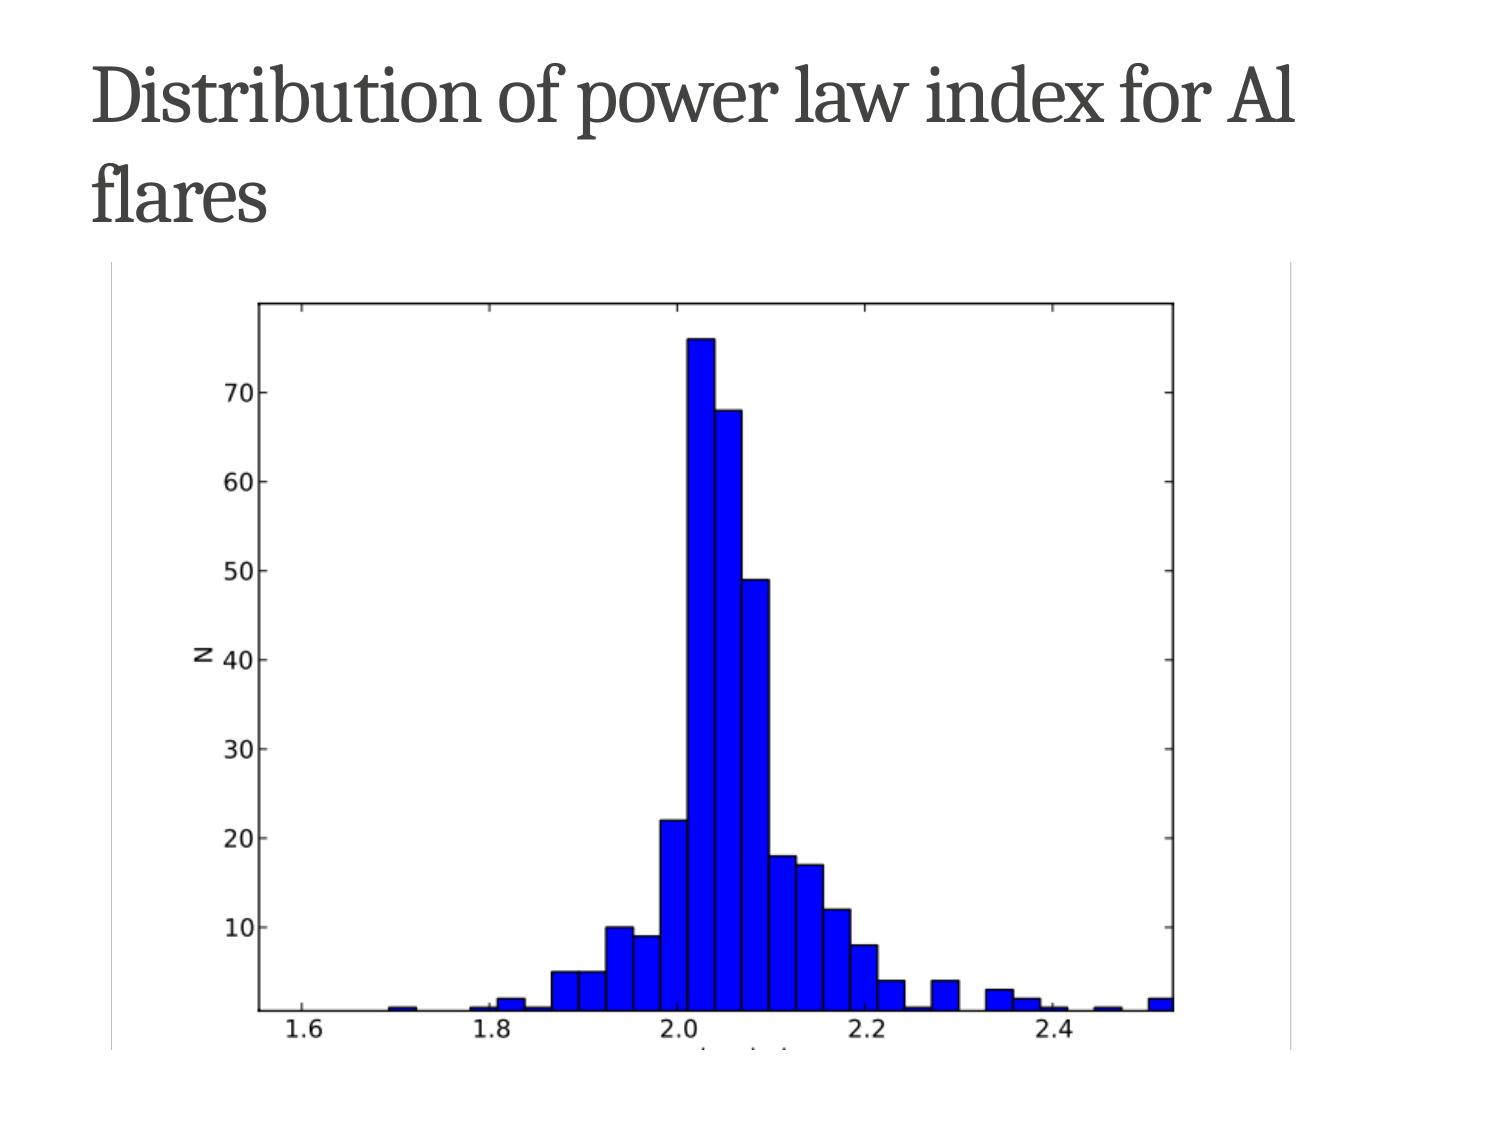

# Distribution of power law index for Al flares